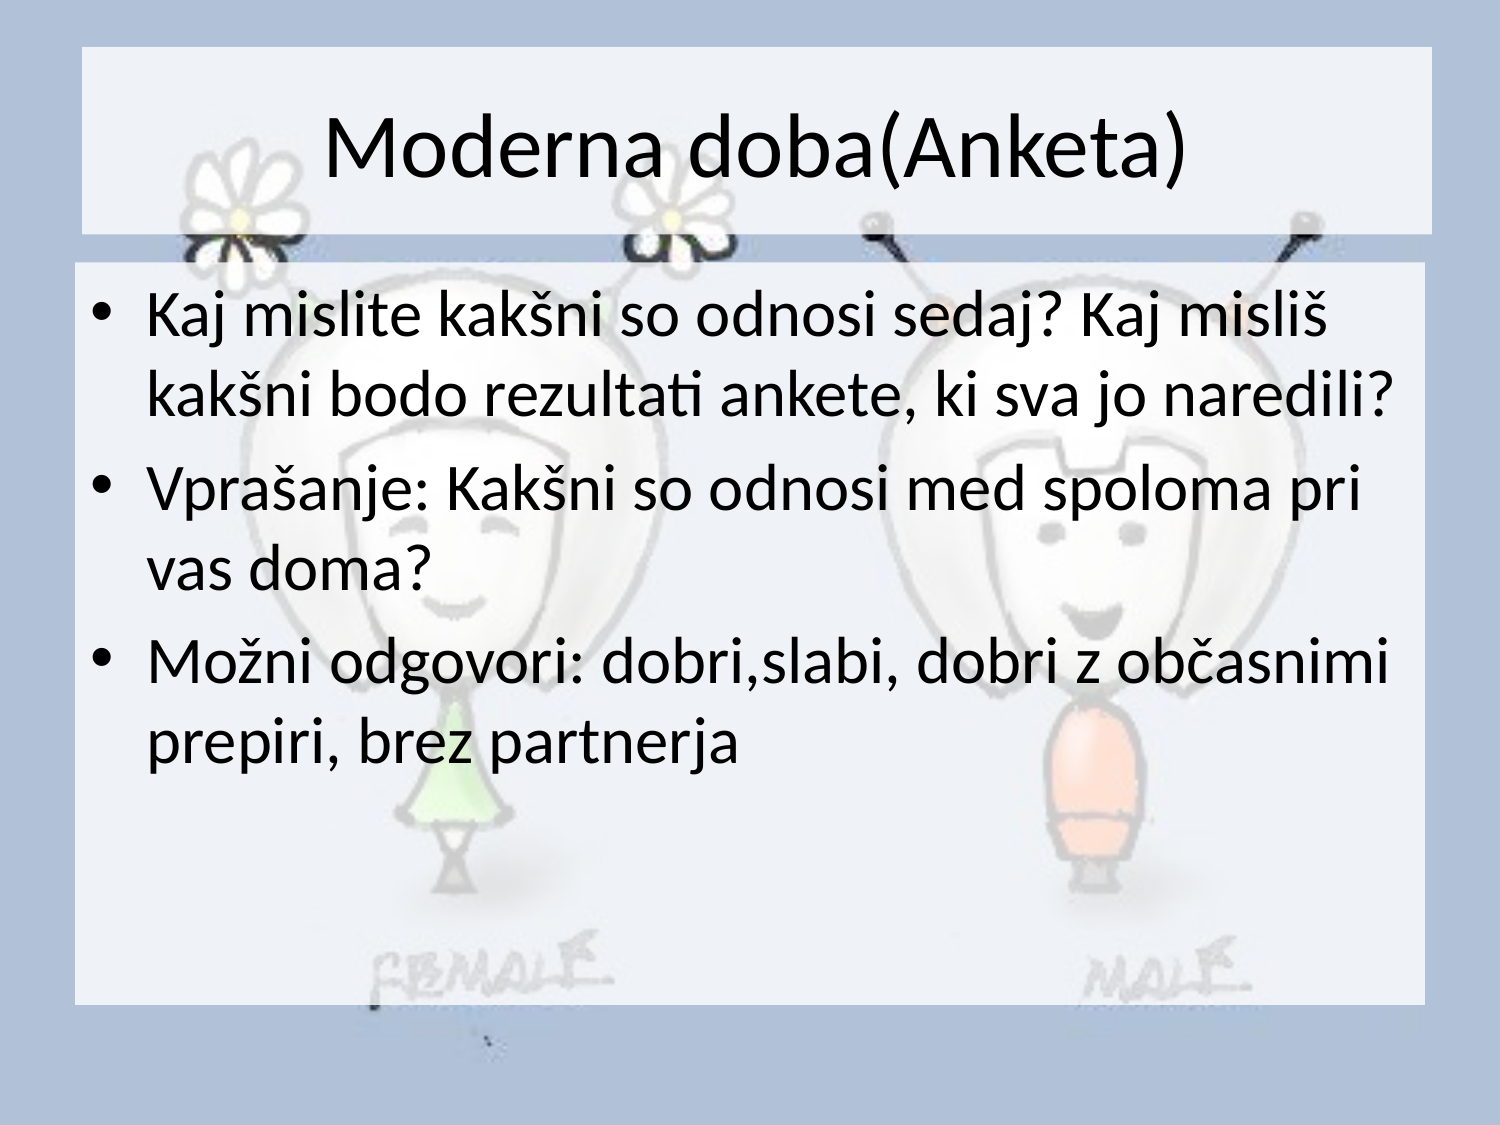

# Moderna doba(Anketa)
Kaj mislite kakšni so odnosi sedaj? Kaj misliš kakšni bodo rezultati ankete, ki sva jo naredili?
Vprašanje: Kakšni so odnosi med spoloma pri vas doma?
Možni odgovori: dobri,slabi, dobri z občasnimi prepiri, brez partnerja